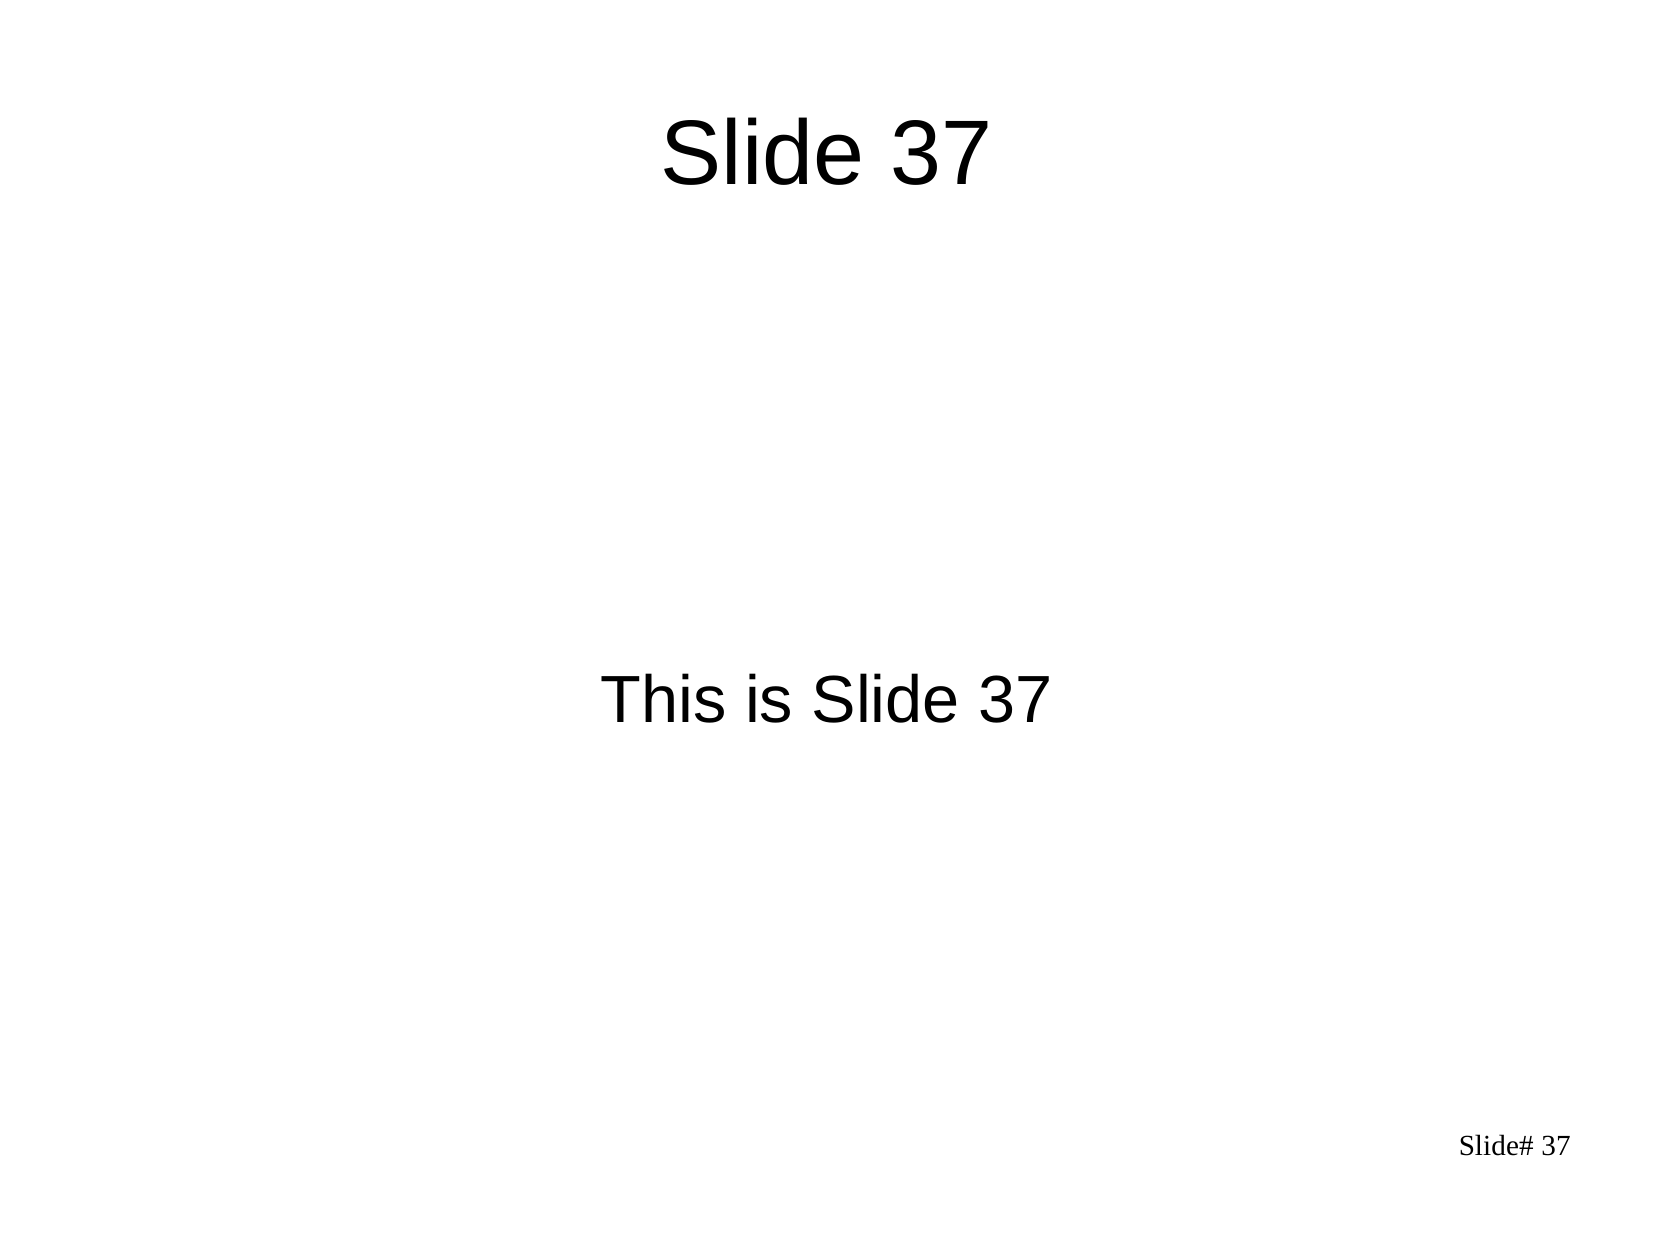

# Slide 37
This is Slide 37
37